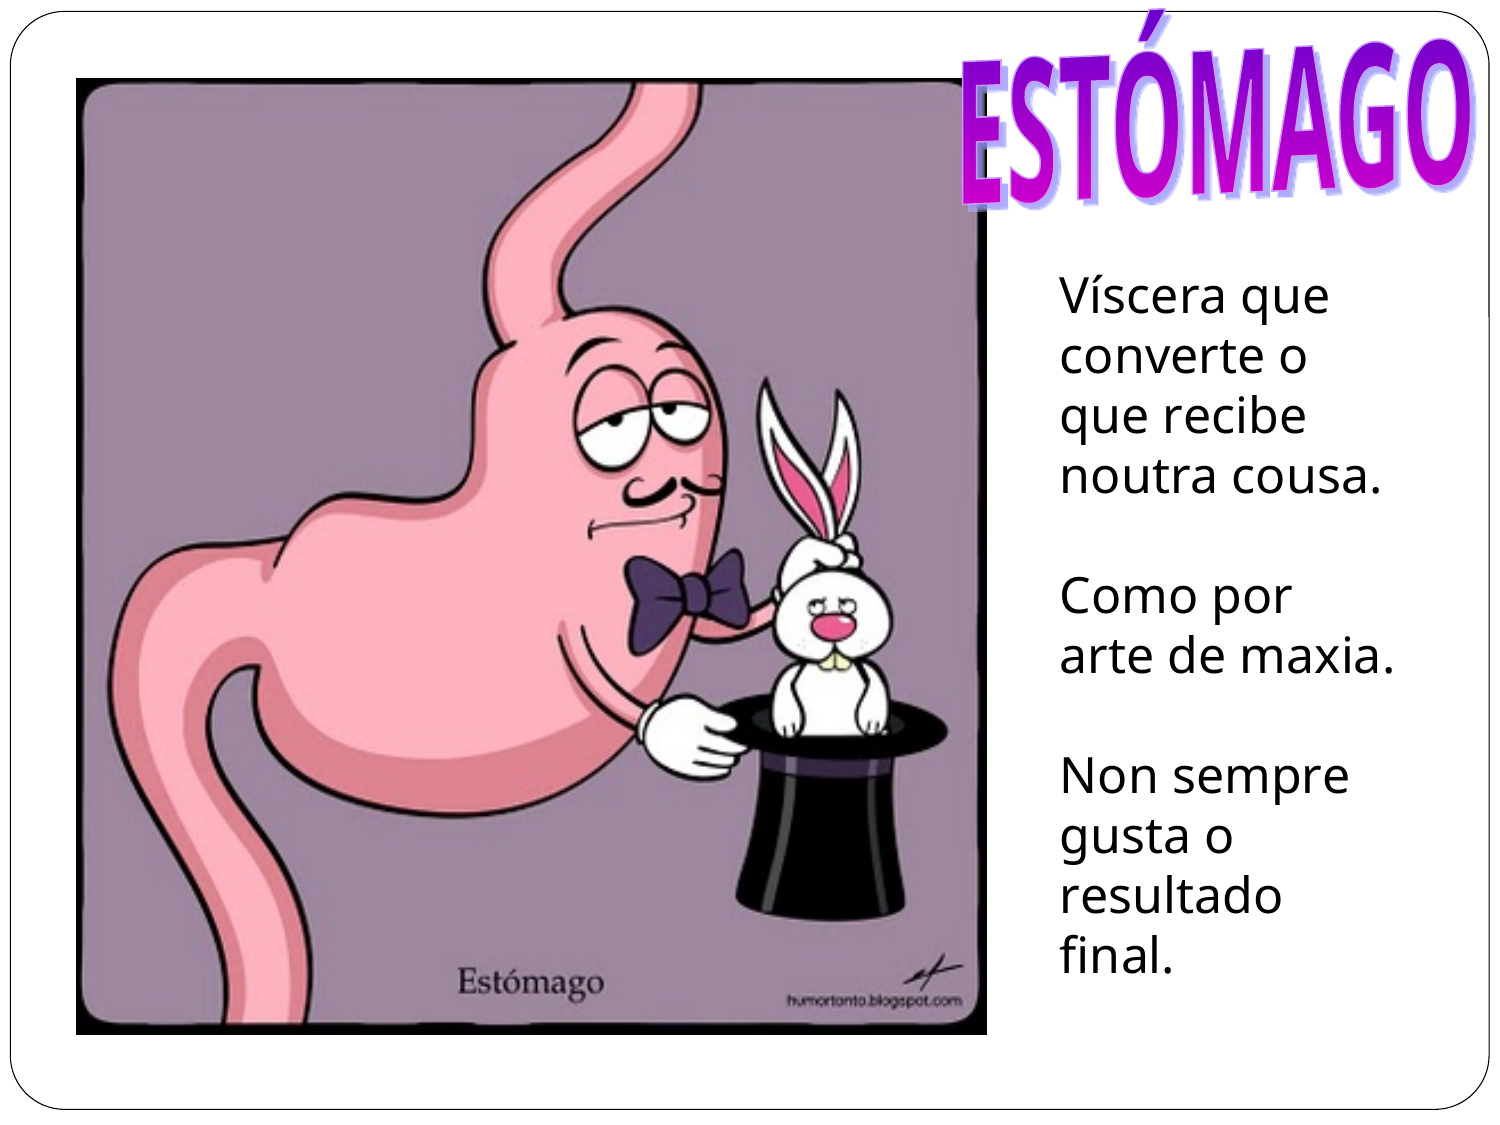

ESTÓMAGO
Víscera que converte o que recibe noutra cousa.
Como por arte de maxia.
Non sempre gusta o resultado final.